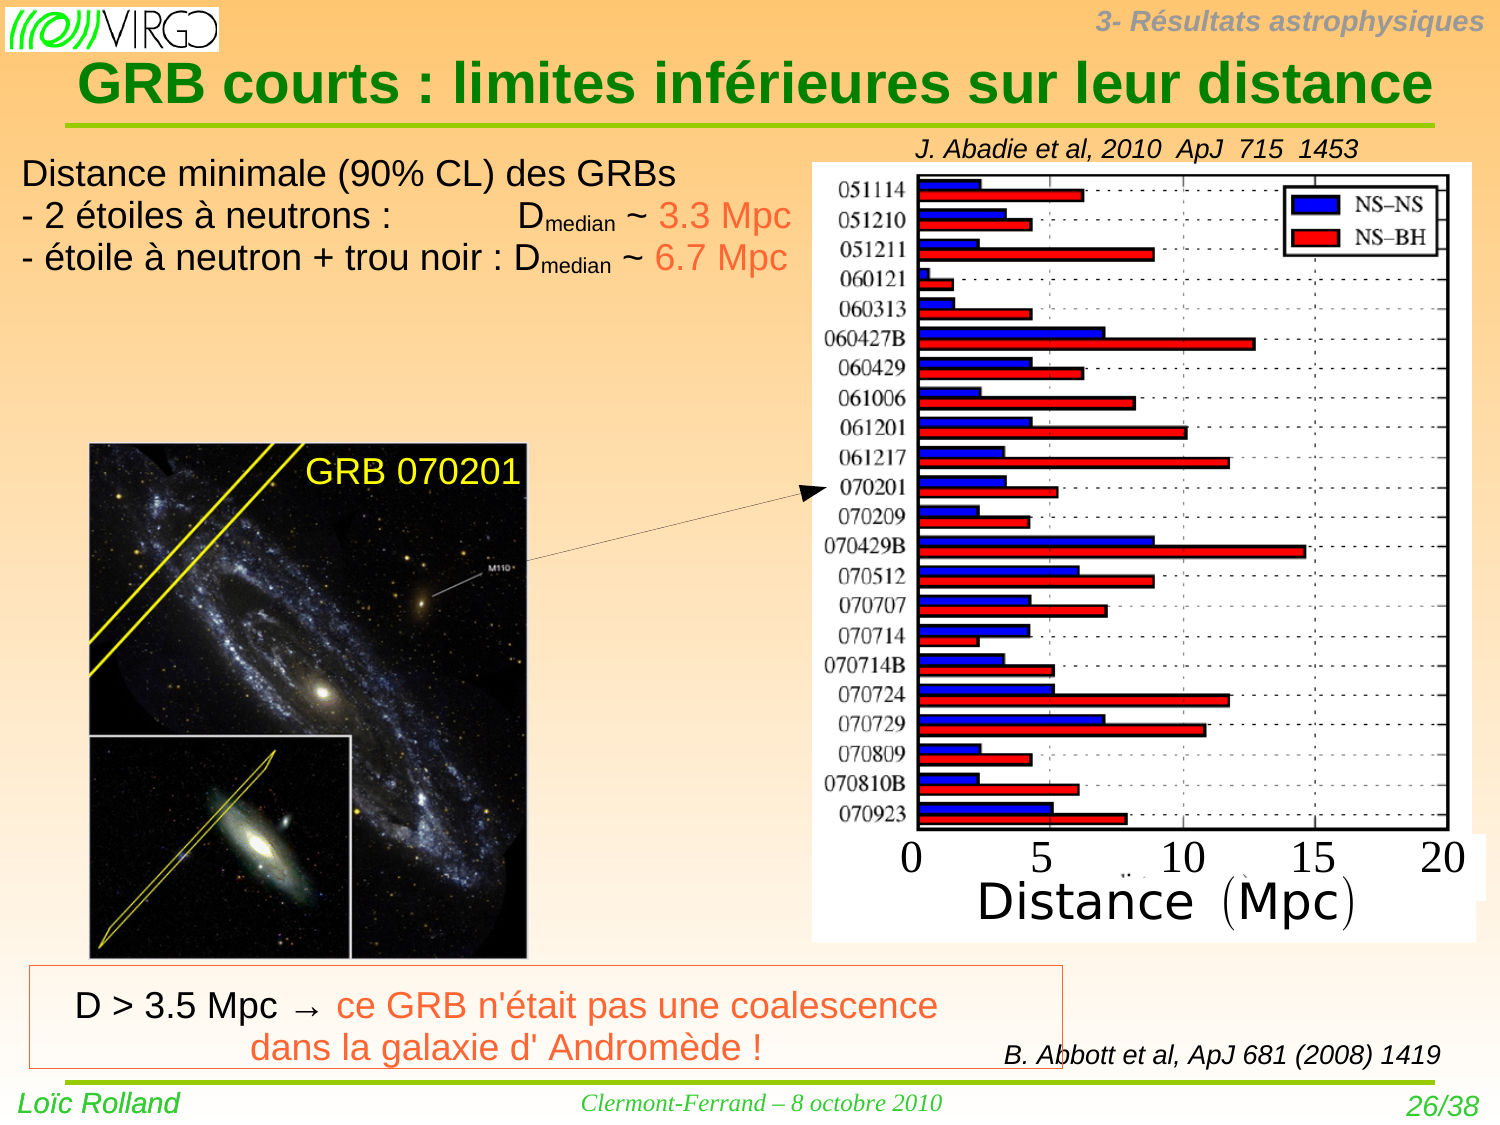

3- Résultats astrophysiques
# GRB courts : limites inférieures sur leur distance
J. Abadie et al, 2010 ApJ 715 1453
Distance minimale (90% CL) des GRBs
- 2 étoiles à neutrons : Dmedian ~ 3.3 Mpc
- étoile à neutron + trou noir : Dmedian ~ 6.7 Mpc
GRB 070201
D > 3,5 Mpc
0
5
10
15
20
	Distance (Mpc)
D > 3.5 Mpc → ce GRB n'était pas une coalescence dans la galaxie d' Andromède !
B. Abbott et al, ApJ 681 (2008) 1419
26